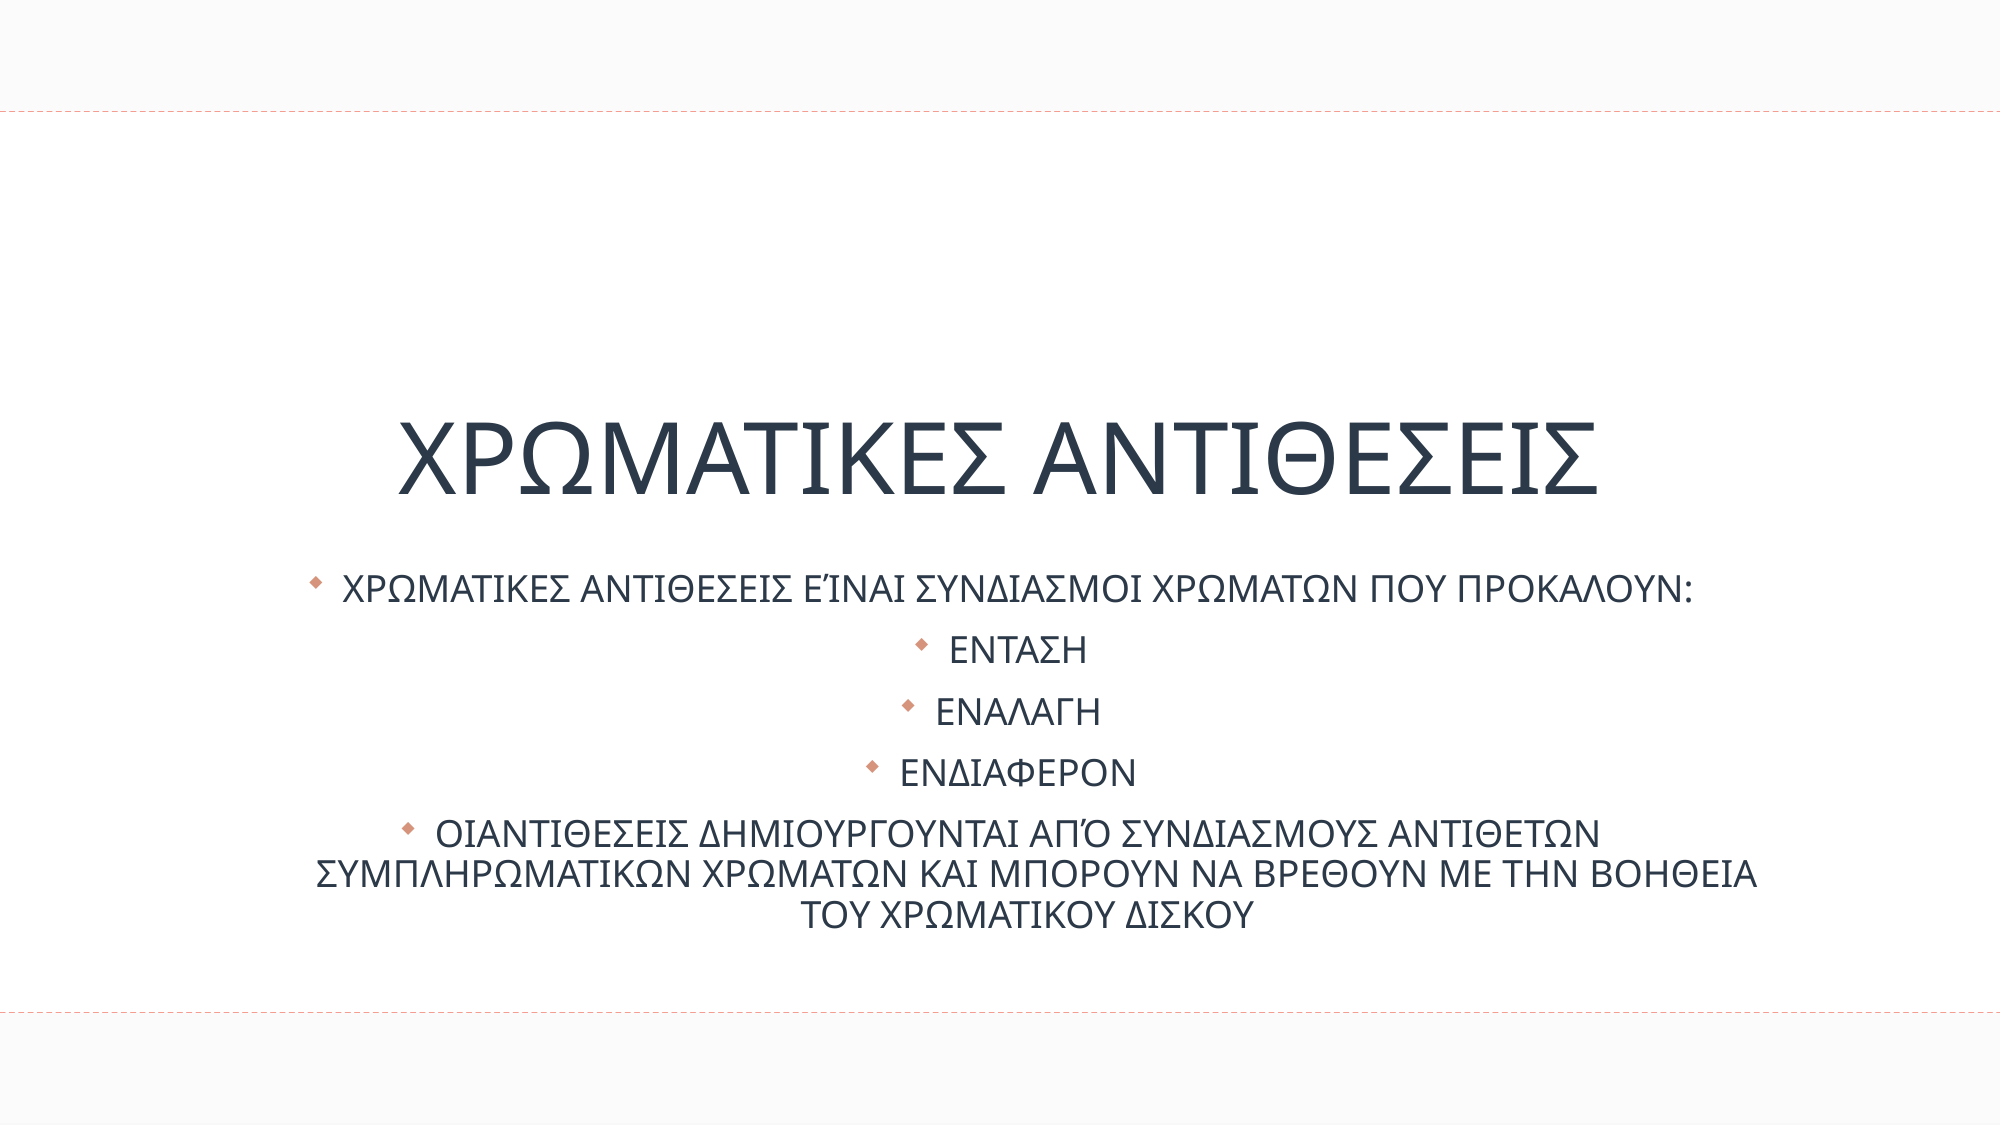

# ΧΡΩΜΑΤΙΚΕΣ ΑΝΤΙΘΕΣΕΙΣ
ΧΡΩΜΑΤΙΚΕΣ ΑΝΤΙΘΕΣΕΙΣ ΕΊΝΑΙ ΣΥΝΔΙΑΣΜΟΙ ΧΡΩΜΑΤΩΝ ΠΟΥ ΠΡΟΚΑΛΟΥΝ:
ΕΝΤΑΣΗ
ΕΝΑΛΑΓΗ
ΕΝΔΙΑΦΕΡΟΝ
ΟΙΑΝΤΙΘΕΣΕΙΣ ΔΗΜΙΟΥΡΓΟΥΝΤΑΙ ΑΠΌ ΣΥΝΔΙΑΣΜΟΥΣ ΑΝΤΙΘΕΤΩΝ ΣΥΜΠΛΗΡΩΜΑΤΙΚΩΝ ΧΡΩΜΑΤΩΝ ΚΑΙ ΜΠΟΡΟΥΝ ΝΑ ΒΡΕΘΟΥΝ ΜΕ ΤΗΝ ΒΟΗΘΕΙΑ ΤΟΥ ΧΡΩΜΑΤΙΚΟΥ ΔΙΣΚΟΥ